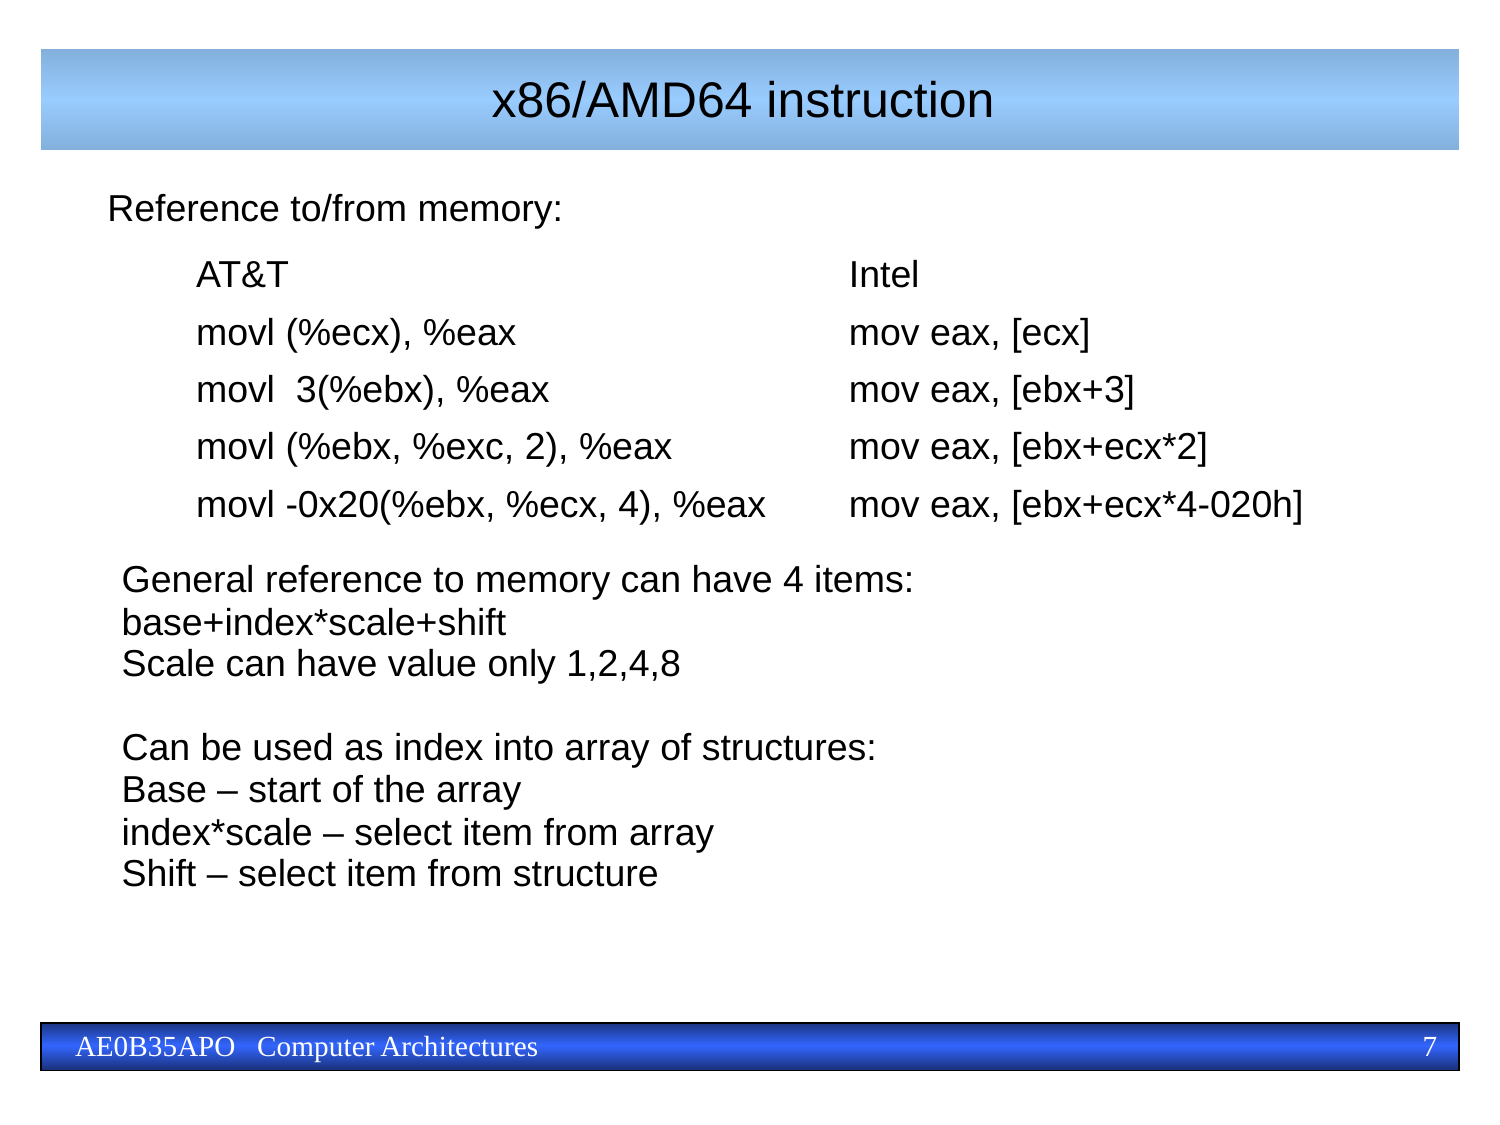

# x86/AMD64 instruction
Reference to/from memory:
| AT&T | Intel |
| --- | --- |
| movl (%ecx), %eax | mov eax, [ecx] |
| movl 3(%ebx), %eax | mov eax, [ebx+3] |
| movl (%ebx, %exc, 2), %eax | mov eax, [ebx+ecx\*2] |
| movl -0x20(%ebx, %ecx, 4), %eax | mov eax, [ebx+ecx\*4-020h] |
General reference to memory can have 4 items:
base+index*scale+shift
Scale can have value only 1,2,4,8
Can be used as index into array of structures:
Base – start of the array
index*scale – select item from array
Shift – select item from structure
AE0B35APO Computer Architectures
7